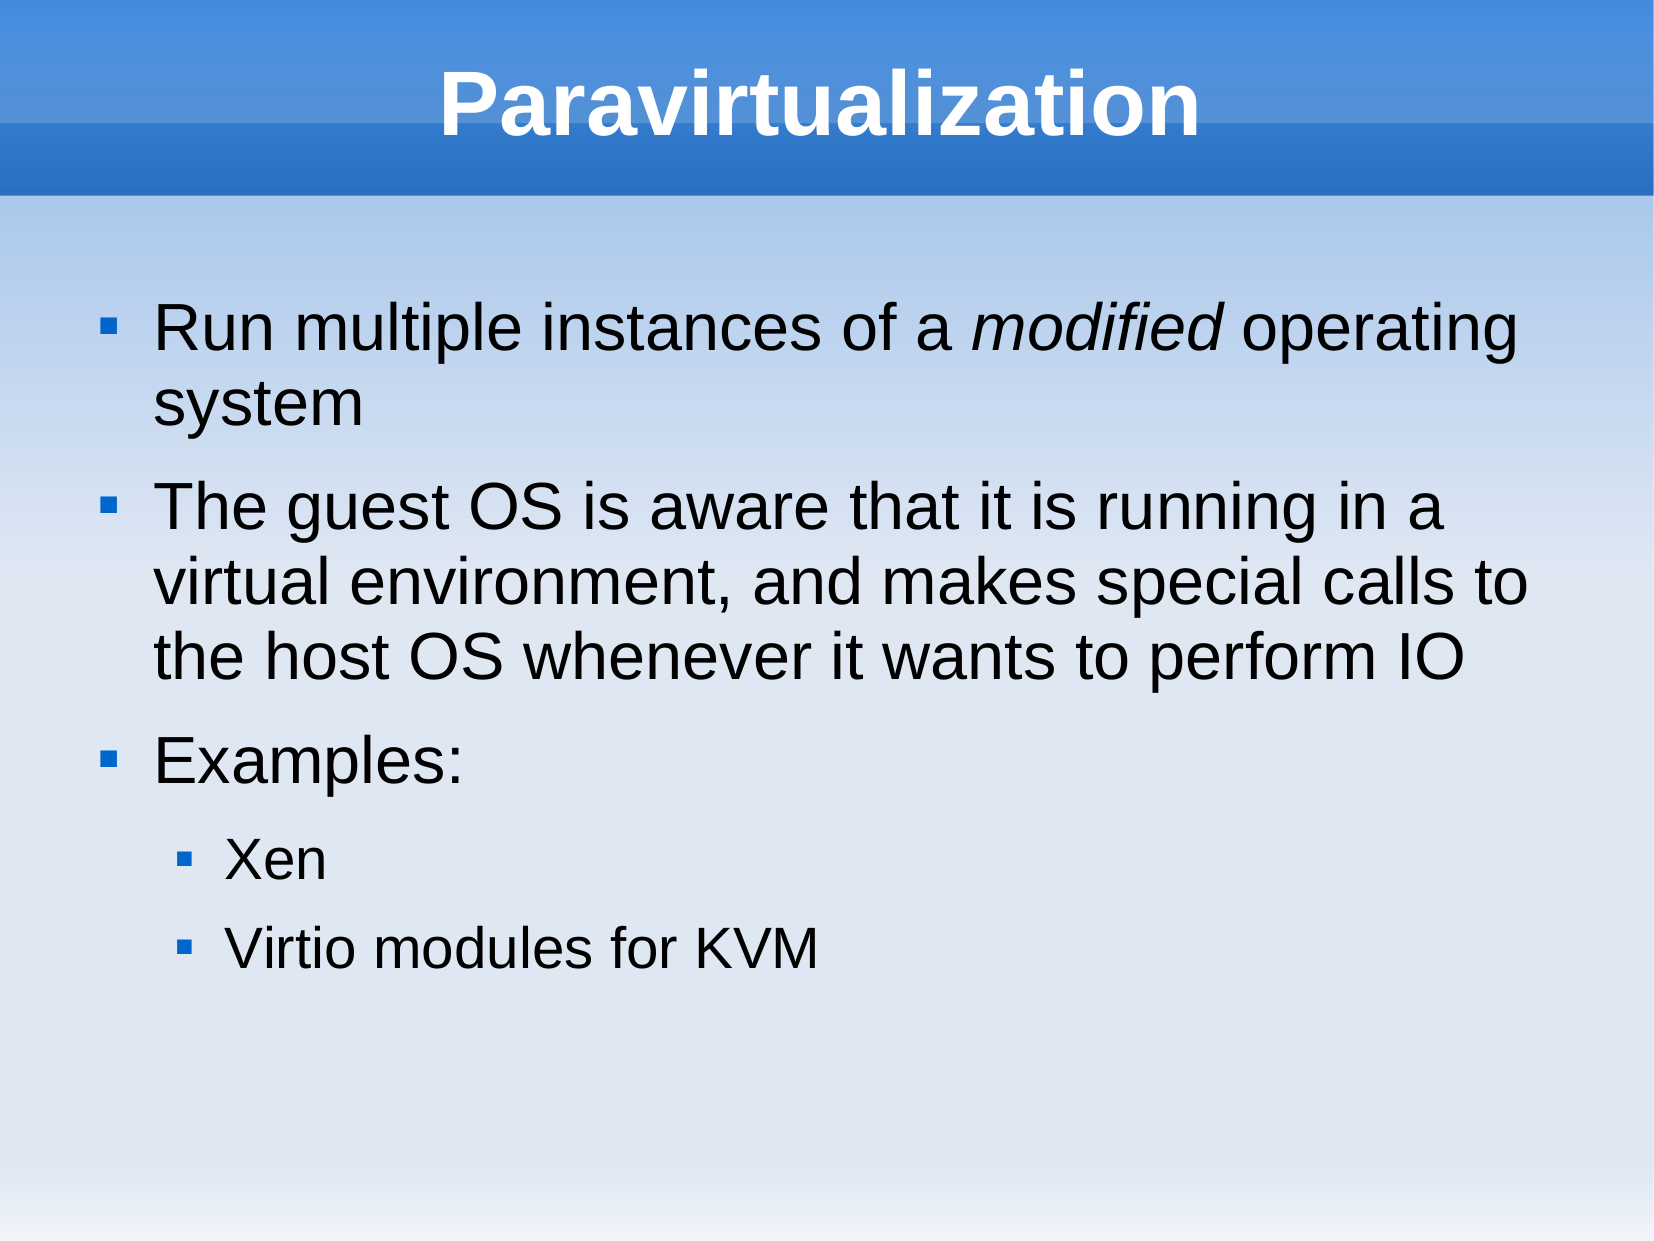

# Paravirtualization
Run multiple instances of a modified operating system
The guest OS is aware that it is running in a virtual environment, and makes special calls to the host OS whenever it wants to perform IO
Examples:
Xen
Virtio modules for KVM